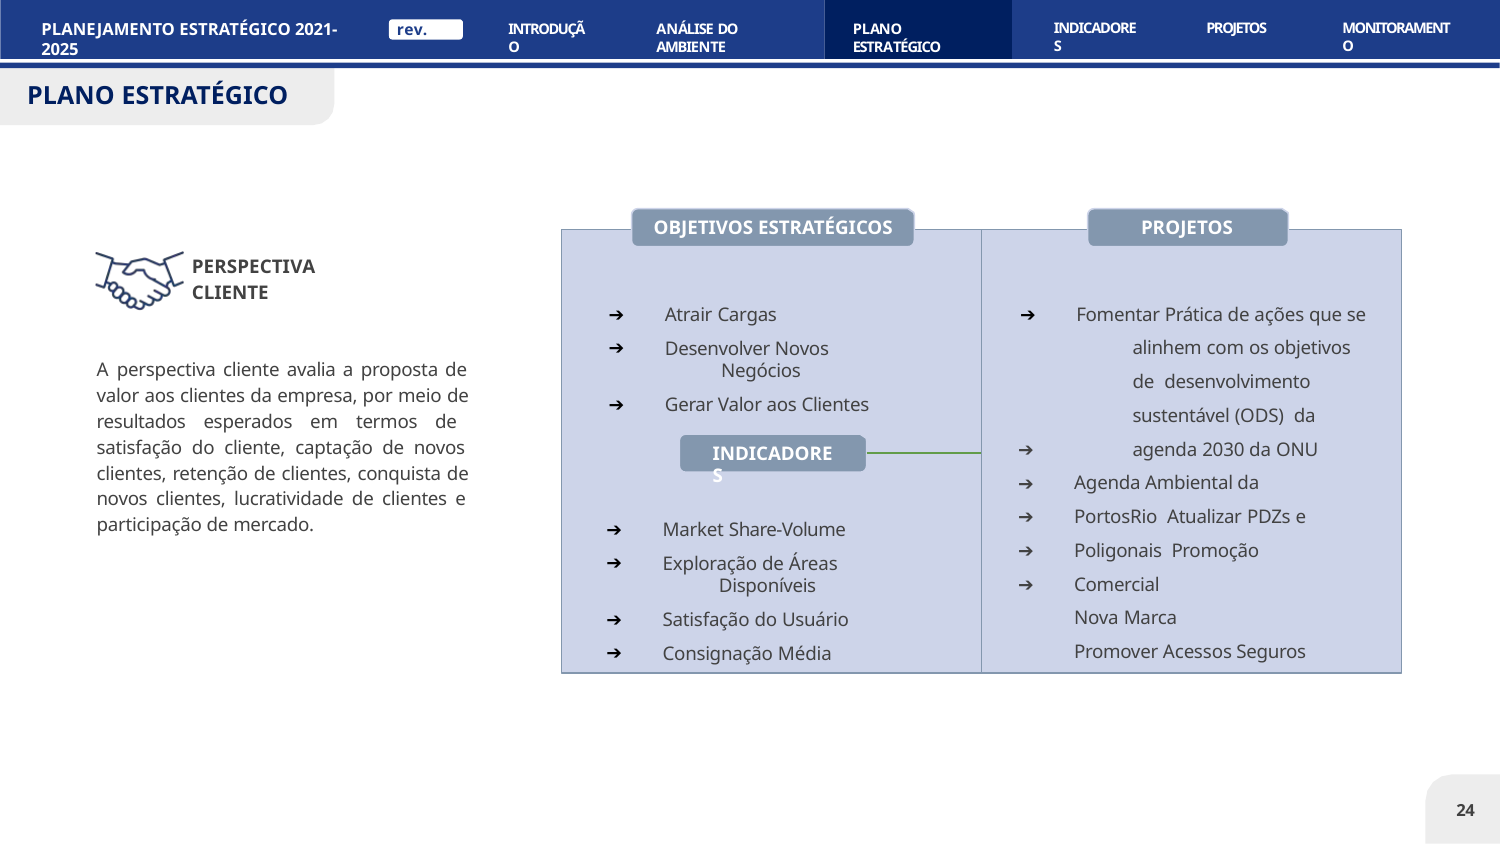

PLANEJAMENTO ESTRATÉGICO 2021-2025
INDICADORES
PROJETOS
MONITORAMENTO
rev. 2022
INTRODUÇÃO
ANÁLISE DO AMBIENTE
PLANO ESTRATÉGICO
PLANO ESTRATÉGICO
OBJETIVOS ESTRATÉGICOS
PROJETOS
PERSPECTIVA CLIENTE
Fomentar Prática de ações que se alinhem com os objetivos de desenvolvimento sustentável (ODS) da agenda 2030 da ONU
Agenda Ambiental da PortosRio Atualizar PDZs e Poligonais Promoção Comercial
Nova Marca
Promover Acessos Seguros
Atrair Cargas
Desenvolver Novos Negócios
Gerar Valor aos Clientes
A perspectiva cliente avalia a proposta de valor aos clientes da empresa, por meio de resultados esperados em termos de satisfação do cliente, captação de novos clientes, retenção de clientes, conquista de novos clientes, lucratividade de clientes e participação de mercado.
➔
➔
➔
➔
➔
INDICADORES
Market Share-Volume
Exploração de Áreas Disponíveis
Satisfação do Usuário
Consignação Média